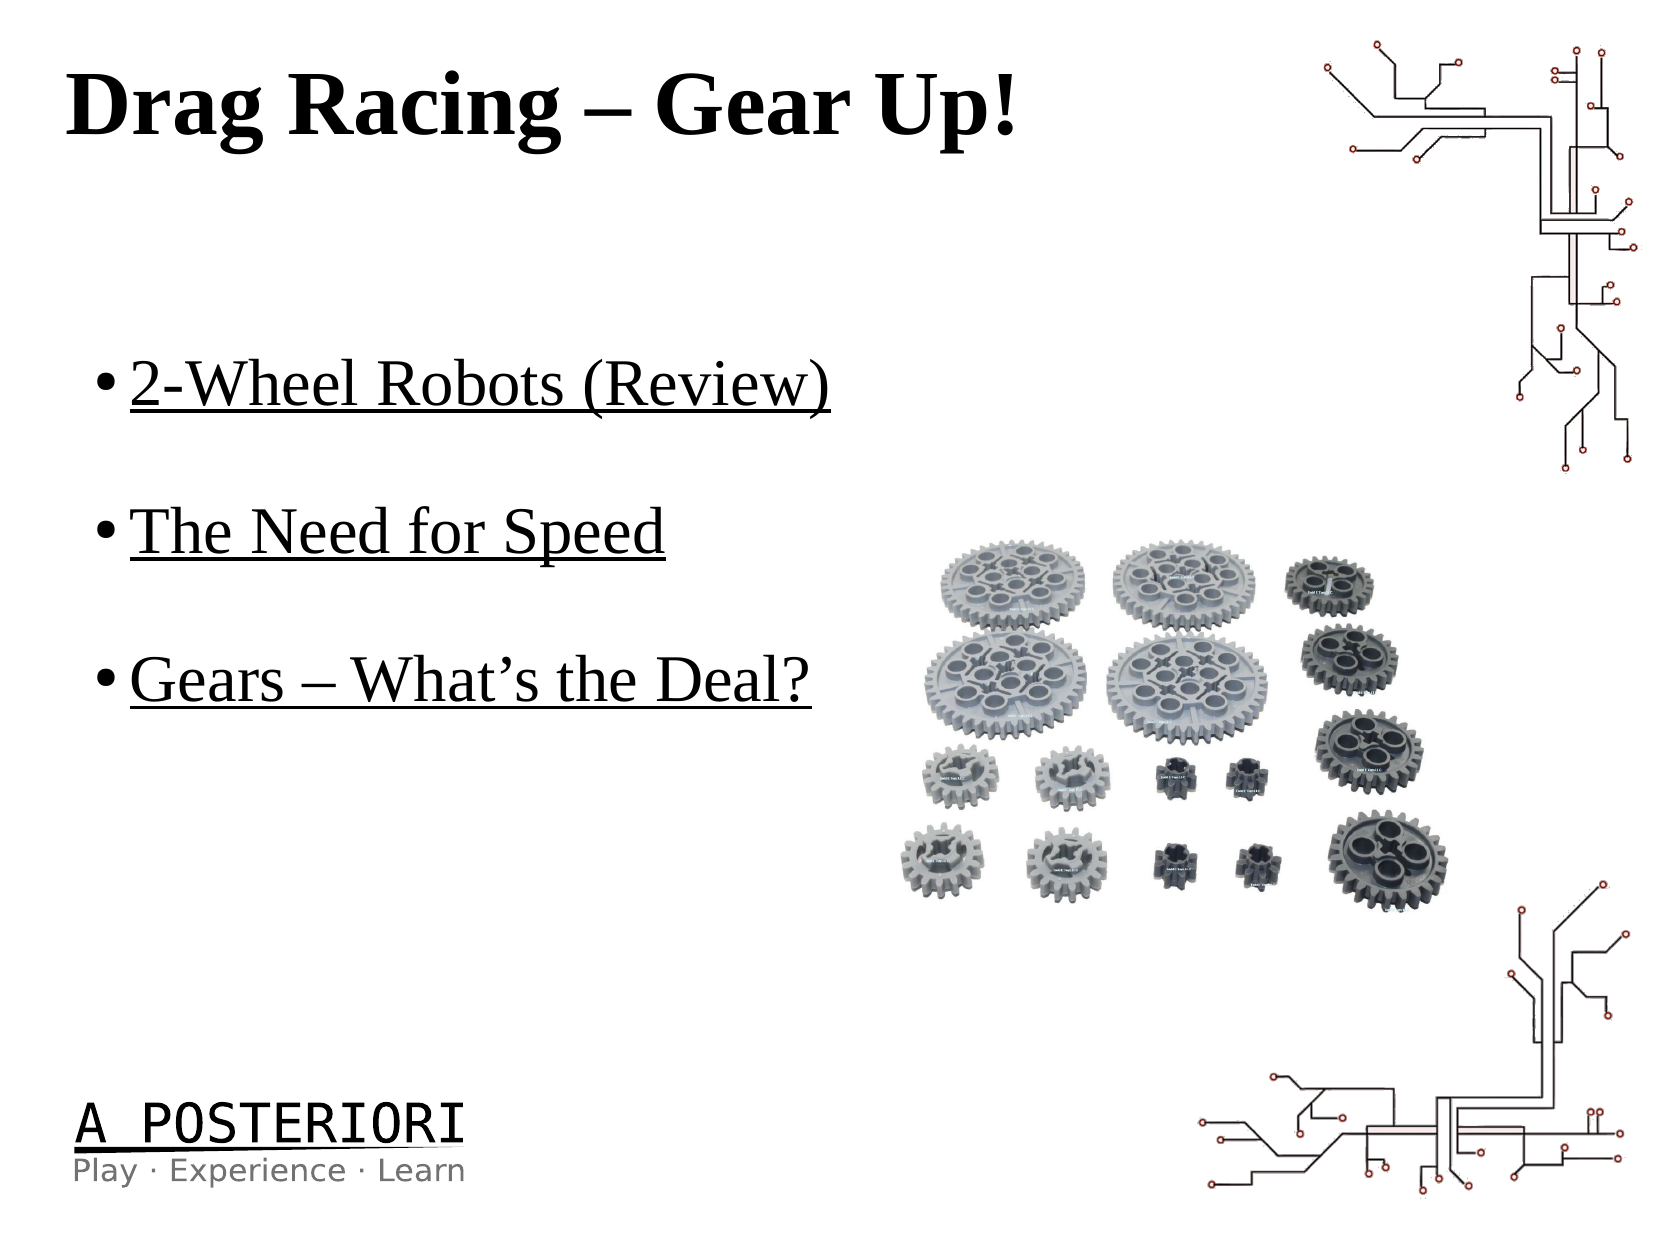

# Drag Racing – Gear Up!
2-Wheel Robots (Review)
The Need for Speed
Gears – What’s the Deal?